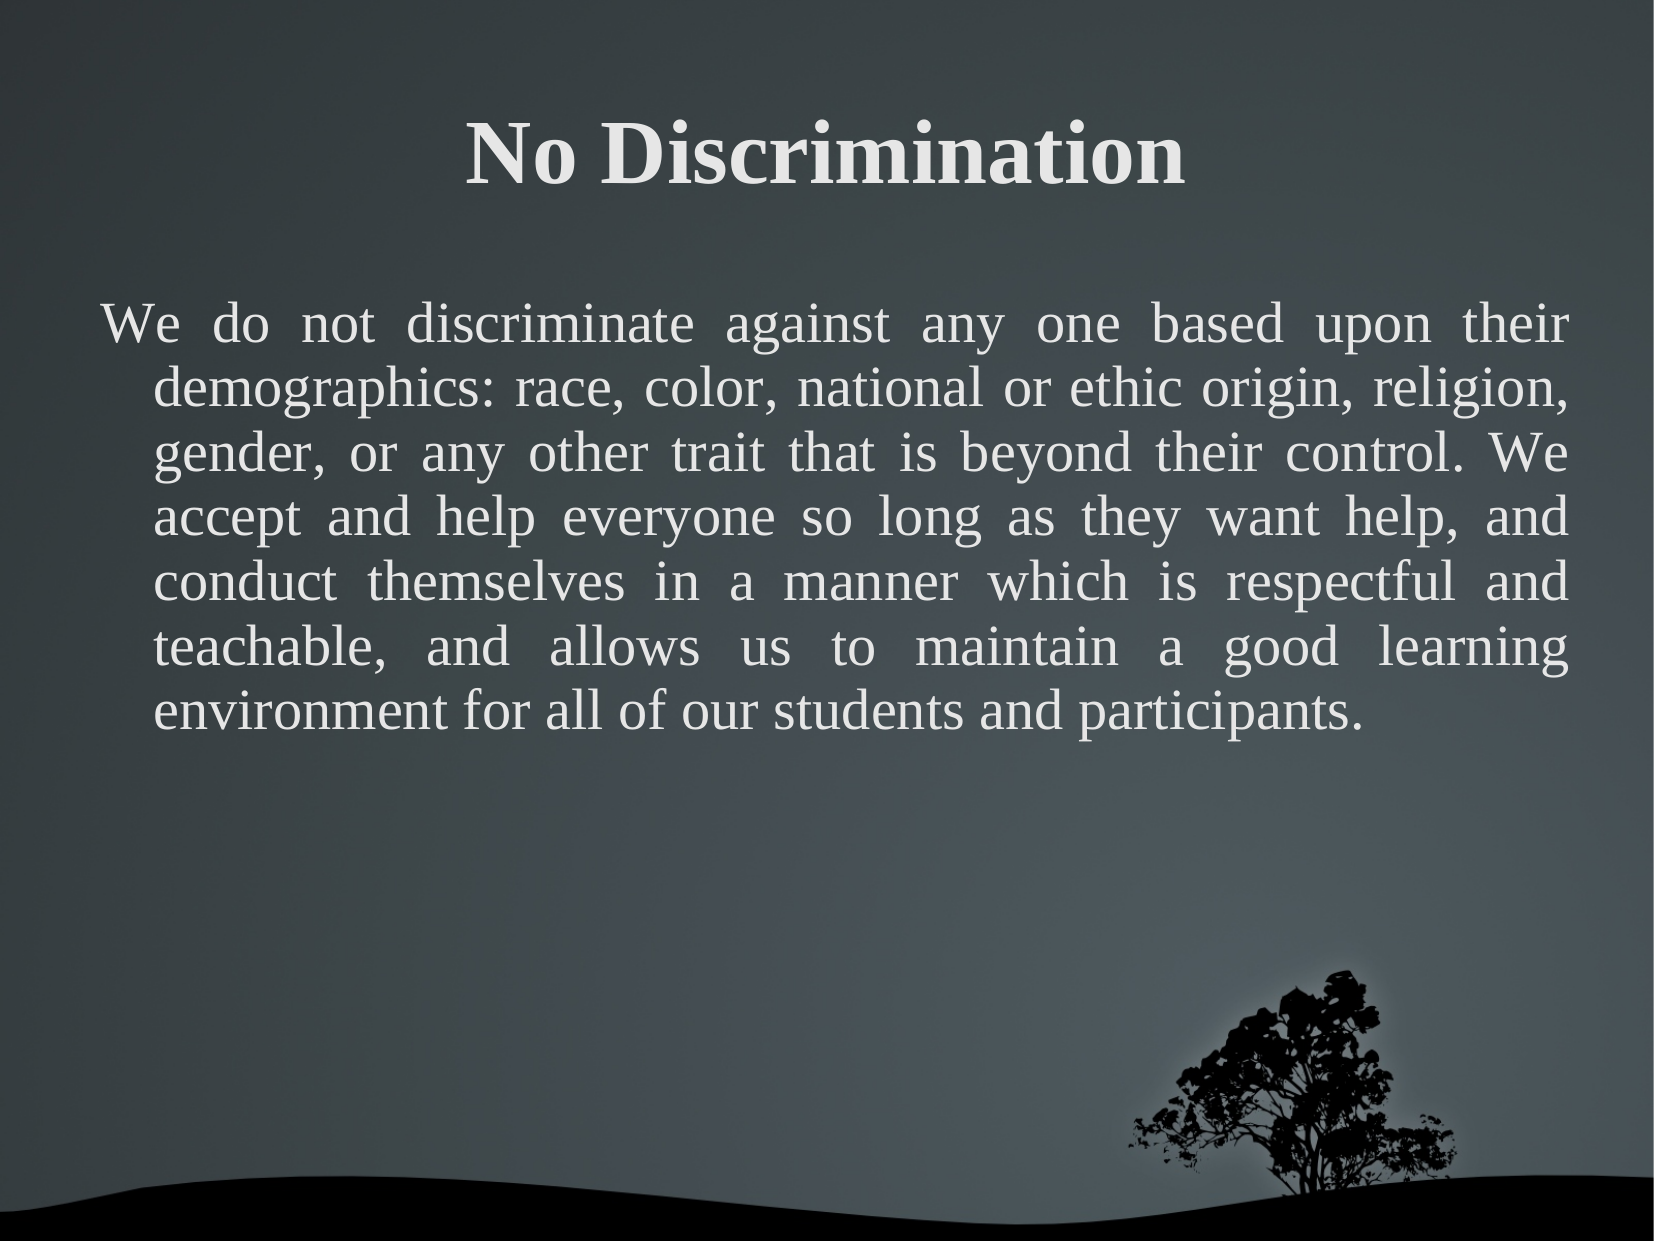

# No Discrimination
We do not discriminate against any one based upon their demographics: race, color, national or ethic origin, religion, gender, or any other trait that is beyond their control. We accept and help everyone so long as they want help, and conduct themselves in a manner which is respectful and teachable, and allows us to maintain a good learning environment for all of our students and participants.